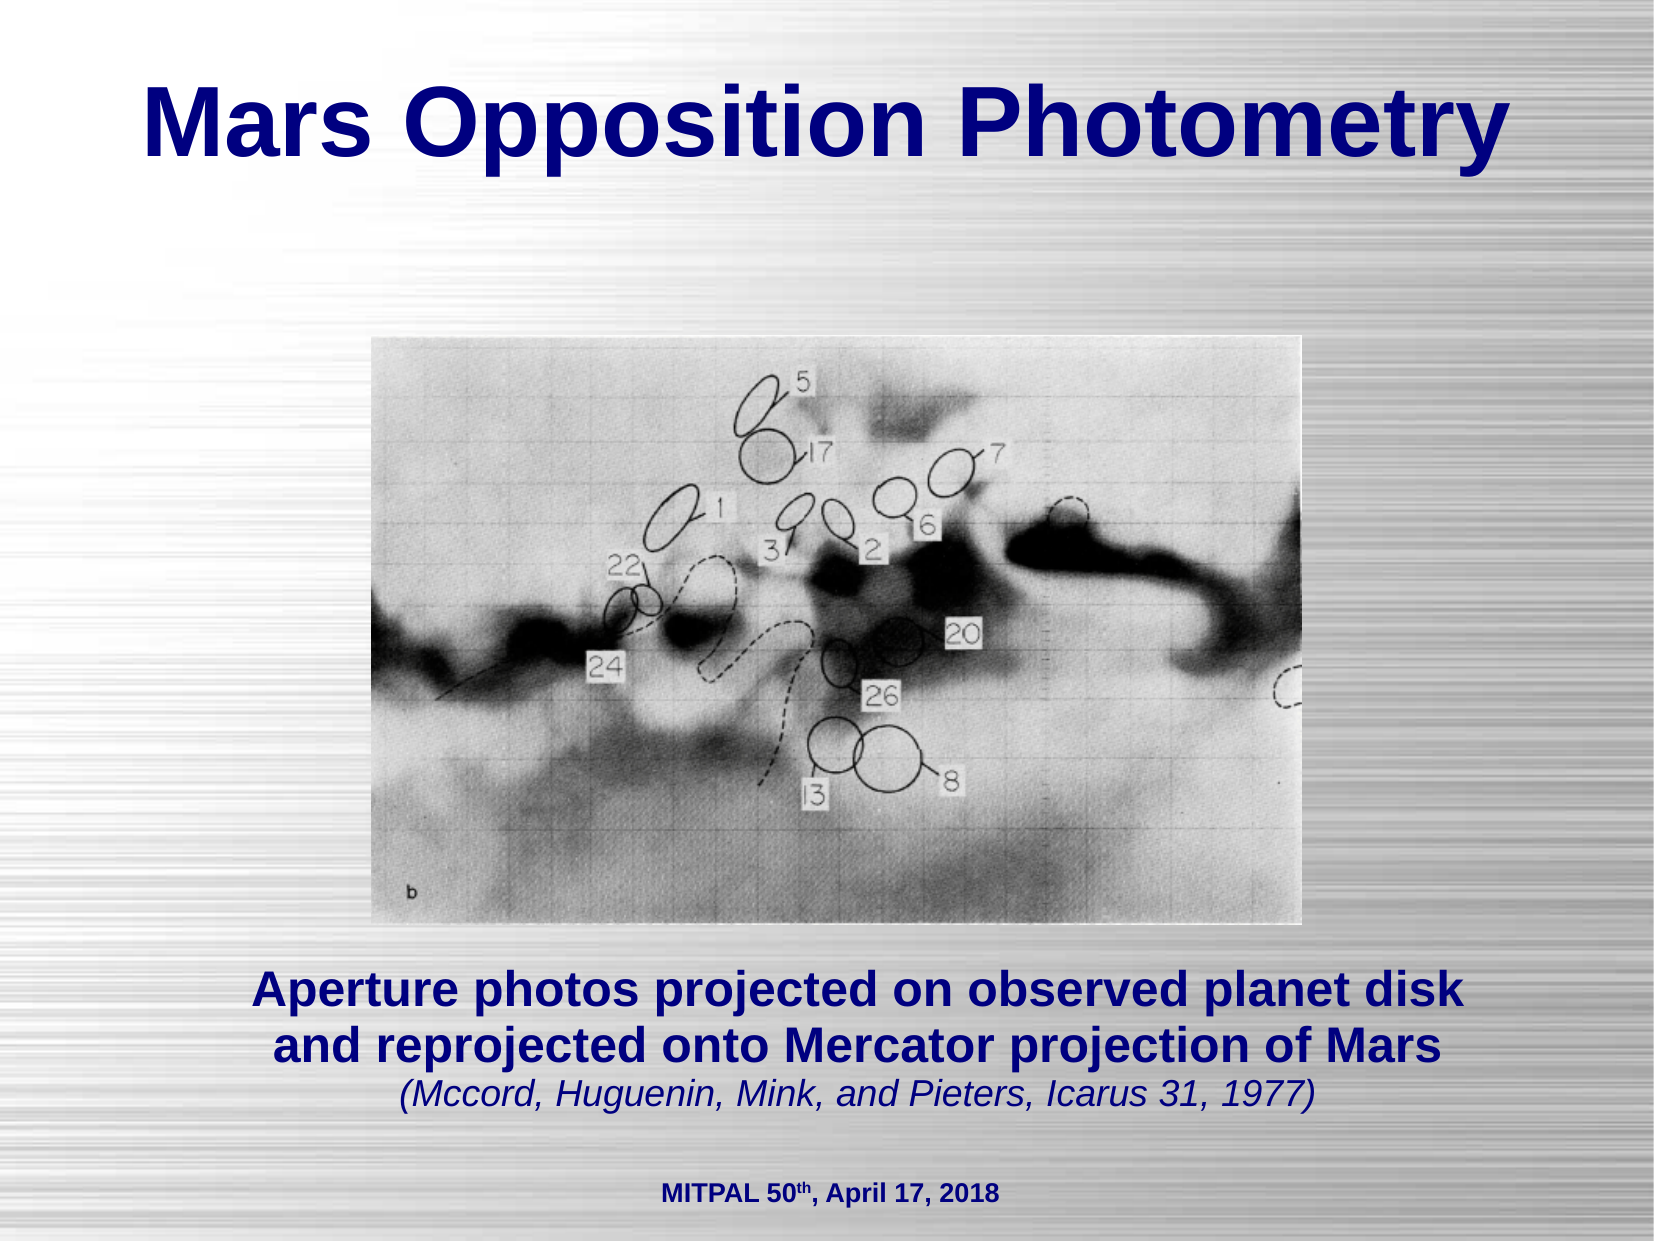

Mars Opposition Photometry
Aperture photos projected on observed planet disk
and reprojected onto Mercator projection of Mars
(Mccord, Huguenin, Mink, and Pieters, Icarus 31, 1977)
MITPAL 50th, April 17, 2018